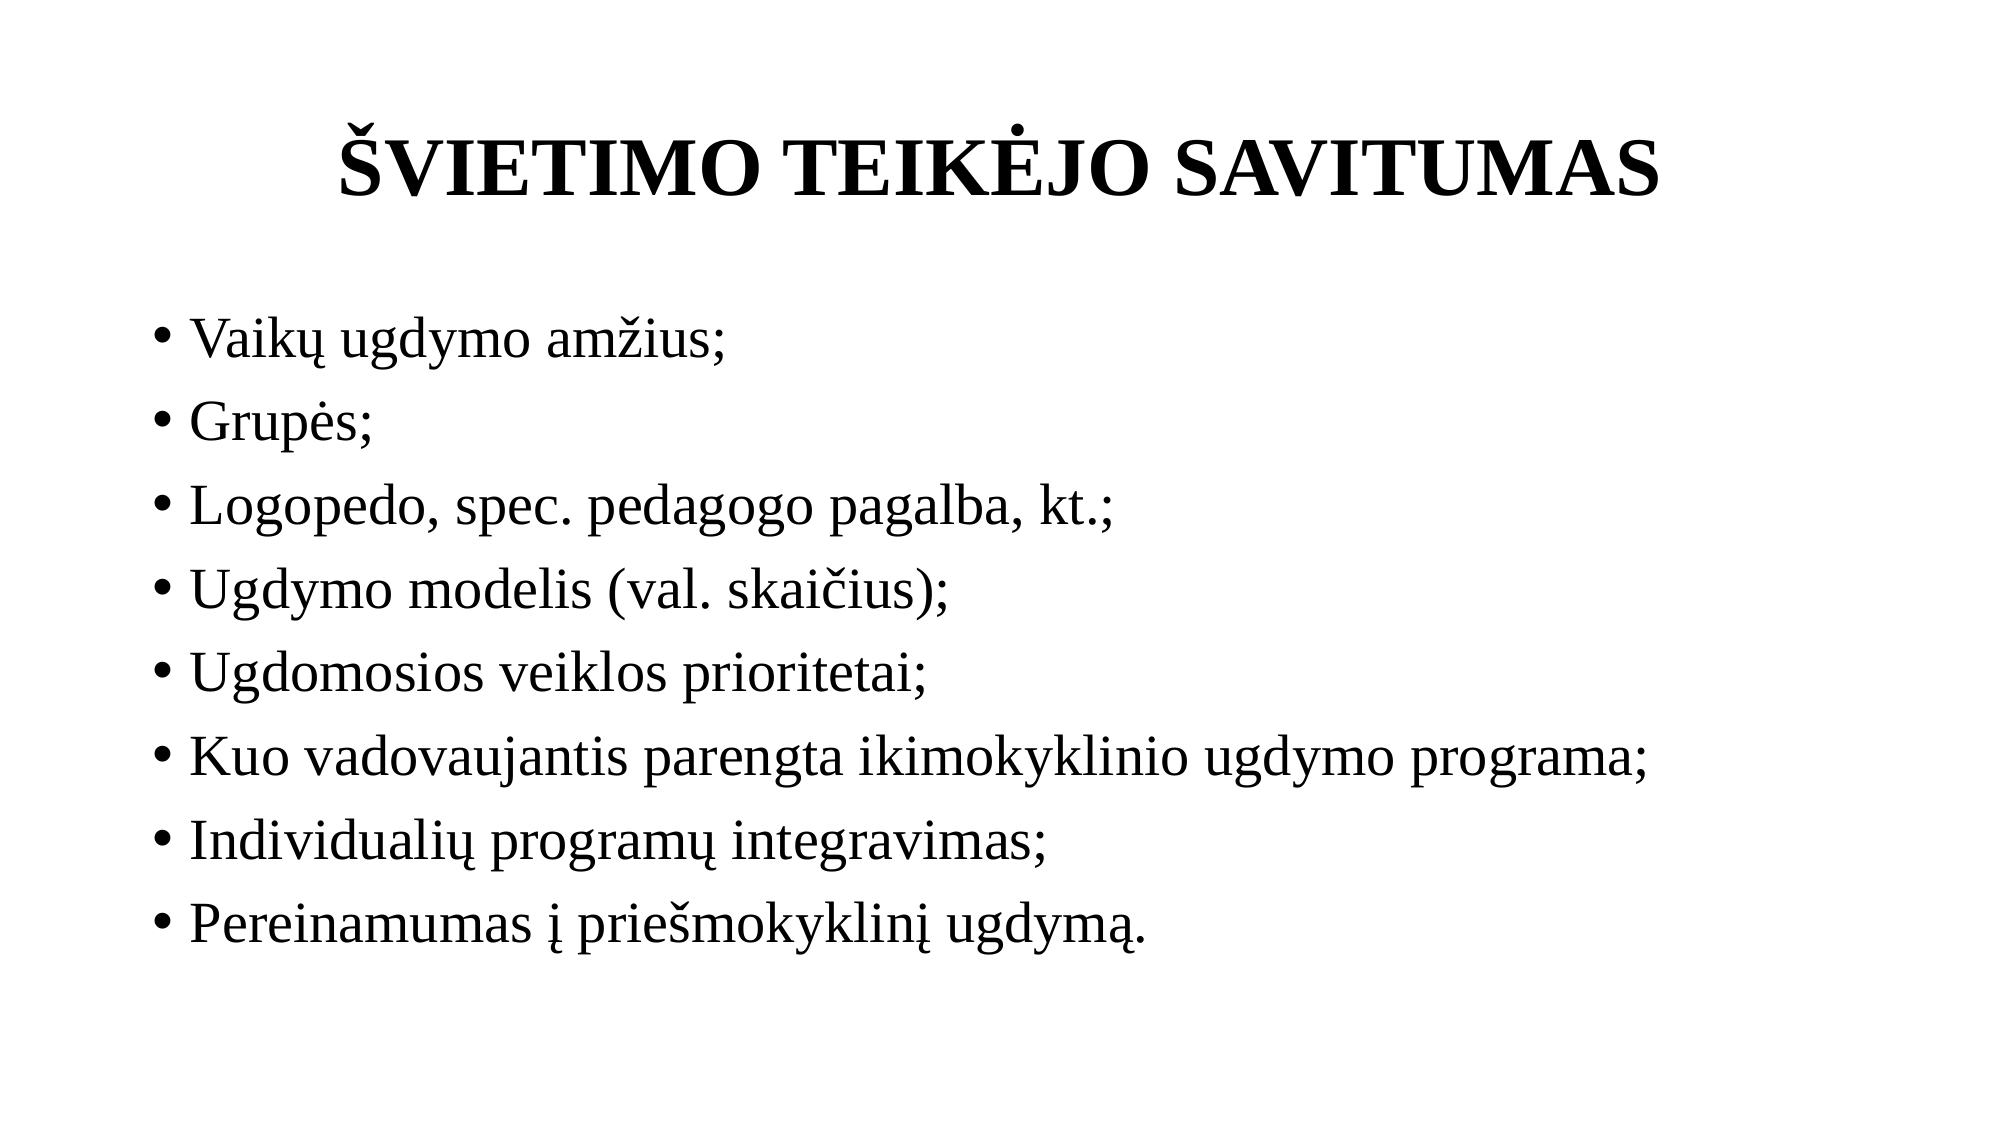

# ŠVIETIMO TEIKĖJO SAVITUMAS
Vaikų ugdymo amžius;
Grupės;
Logopedo, spec. pedagogo pagalba, kt.;
Ugdymo modelis (val. skaičius);
Ugdomosios veiklos prioritetai;
Kuo vadovaujantis parengta ikimokyklinio ugdymo programa;
Individualių programų integravimas;
Pereinamumas į priešmokyklinį ugdymą.